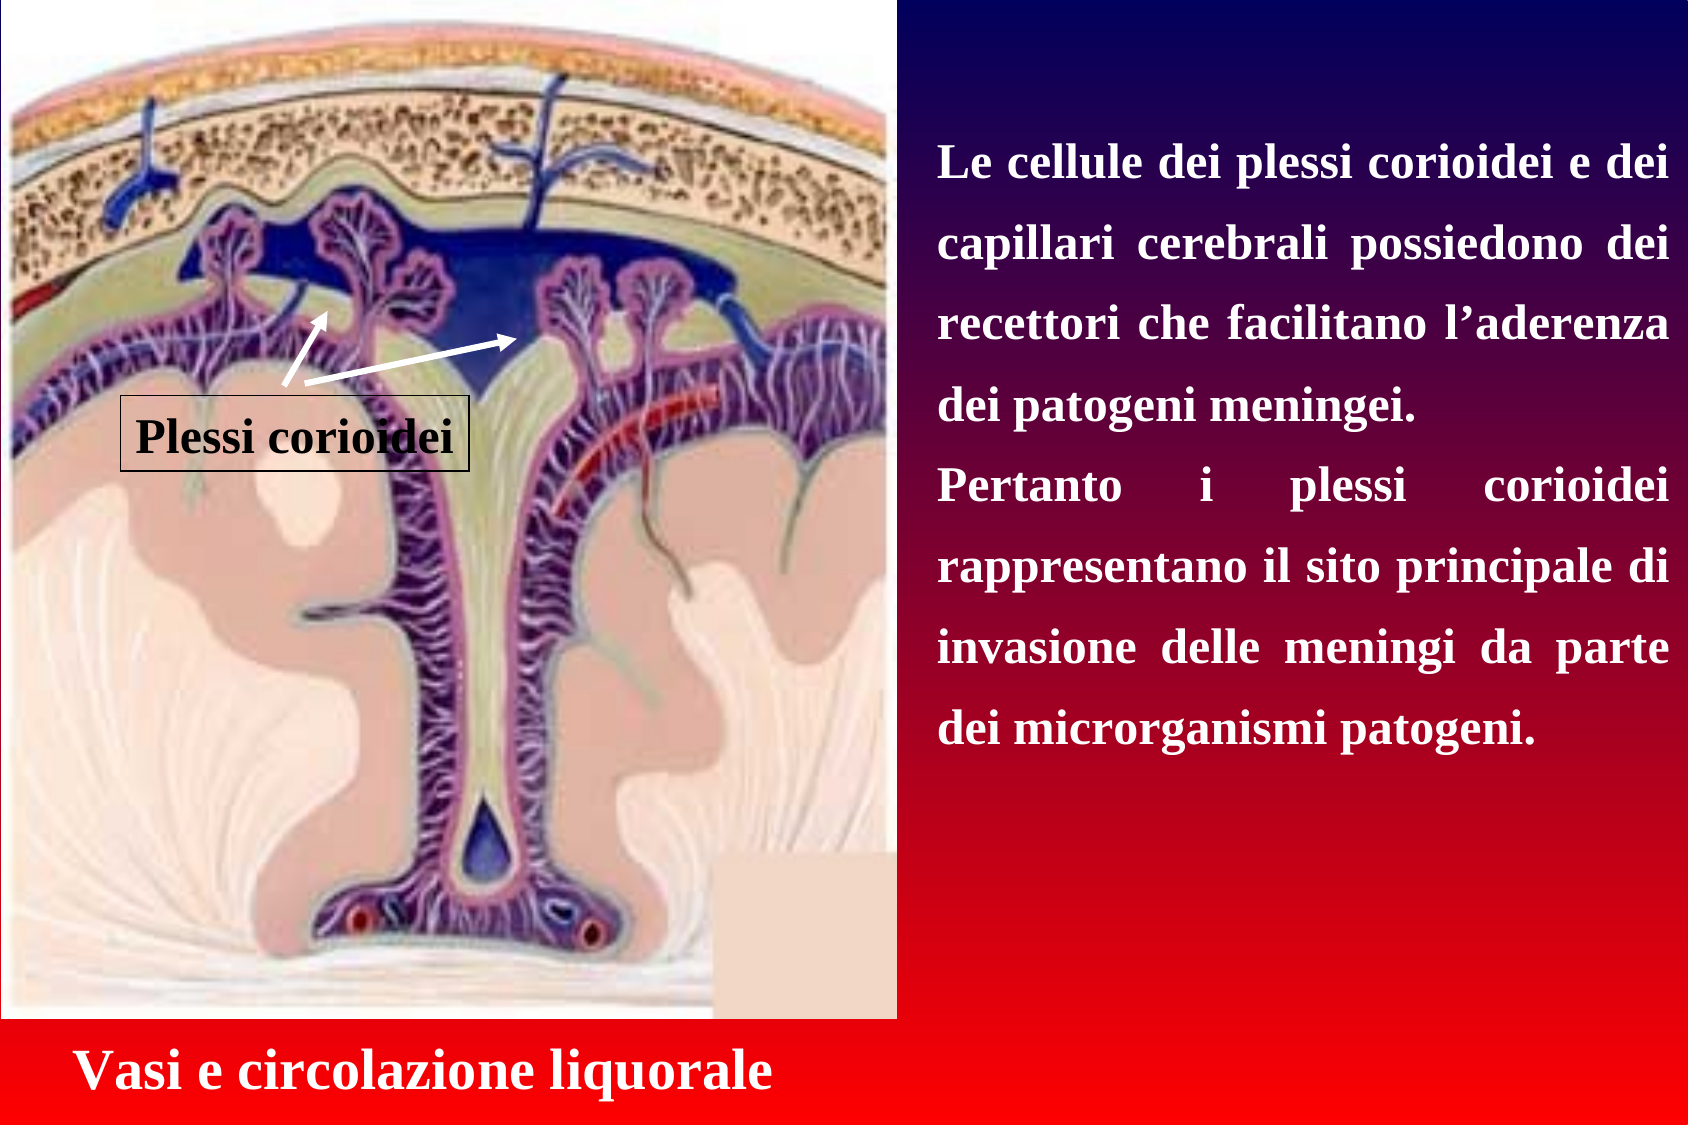

Le cellule dei plessi corioidei e dei capillari cerebrali possiedono dei recettori che facilitano l’aderenza dei patogeni meningei.
Pertanto i plessi corioidei rappresentano il sito principale di invasione delle meningi da parte dei microrganismi patogeni.
Plessi corioidei
Vasi e circolazione liquorale